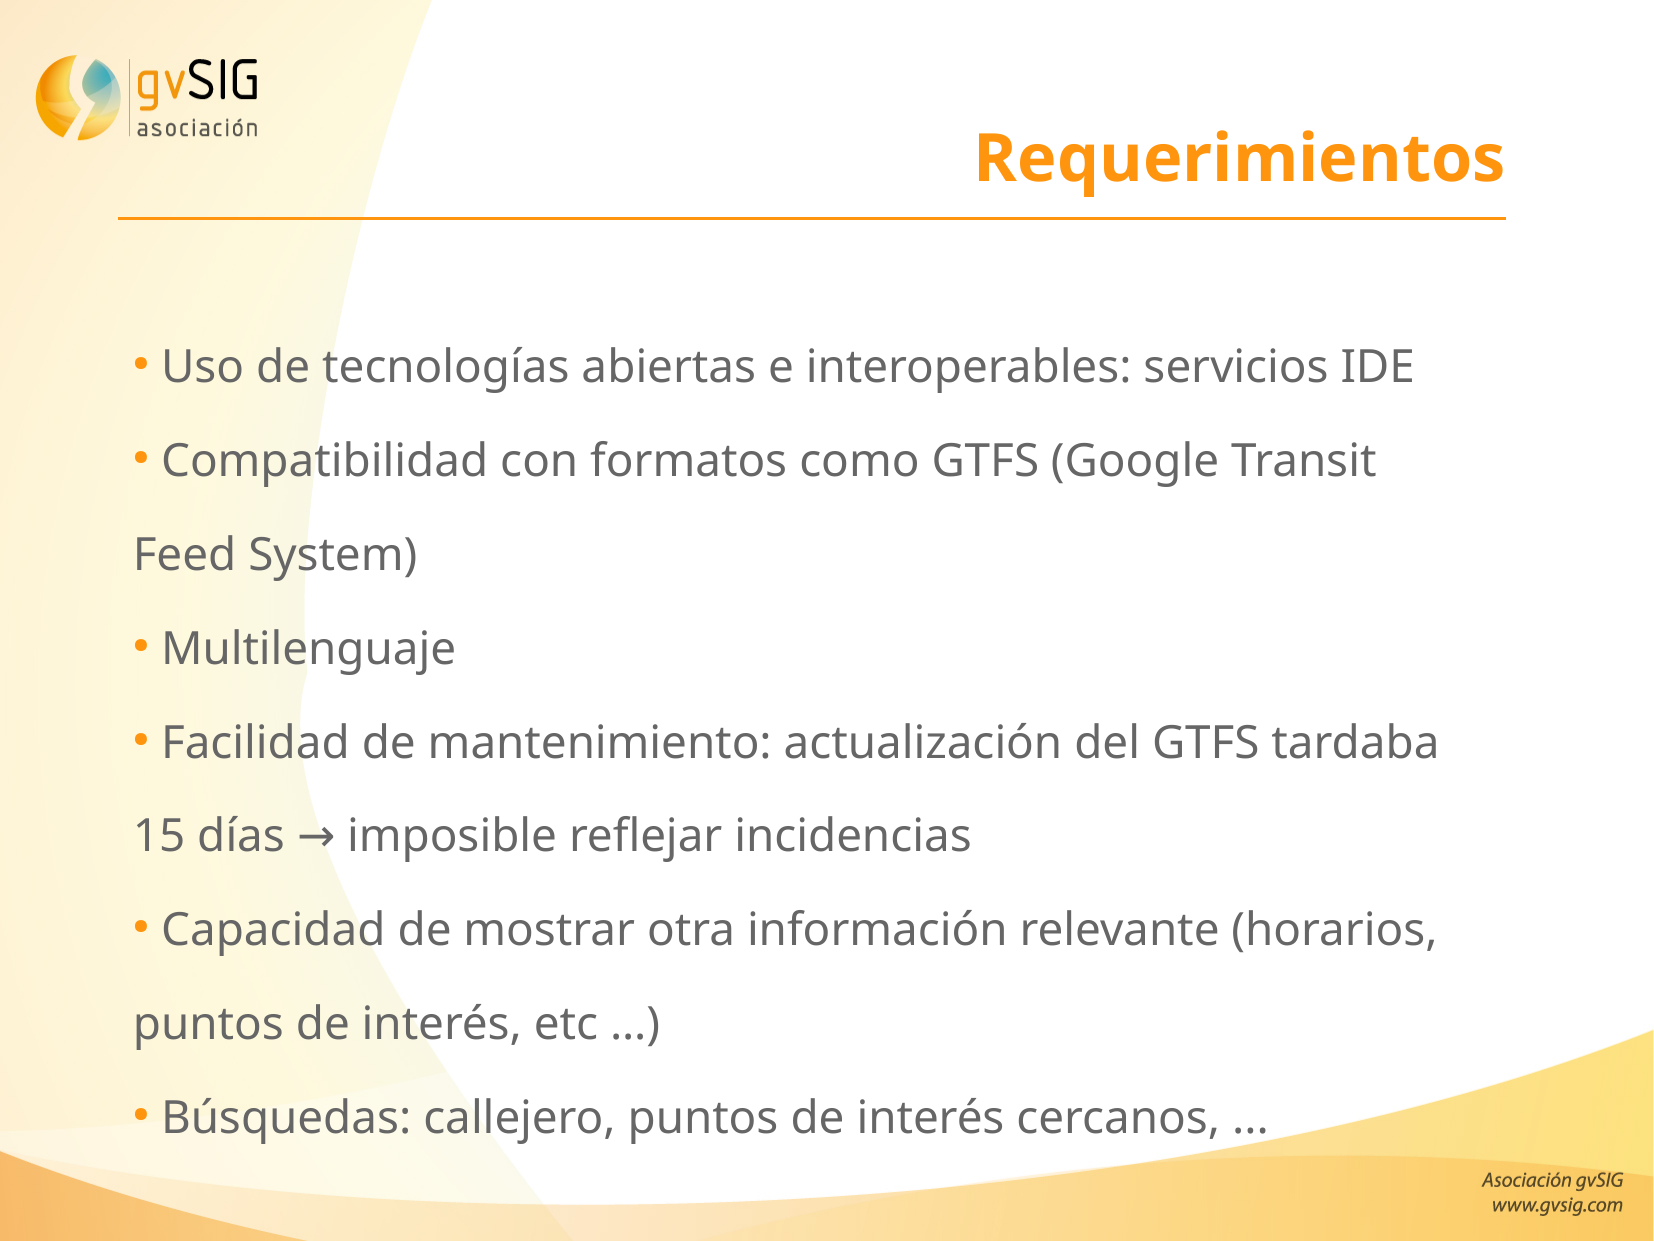

# Requerimientos
 Uso de tecnologías abiertas e interoperables: servicios IDE
 Compatibilidad con formatos como GTFS (Google Transit Feed System)
 Multilenguaje
 Facilidad de mantenimiento: actualización del GTFS tardaba 15 días → imposible reflejar incidencias
 Capacidad de mostrar otra información relevante (horarios, puntos de interés, etc …)
 Búsquedas: callejero, puntos de interés cercanos, ...